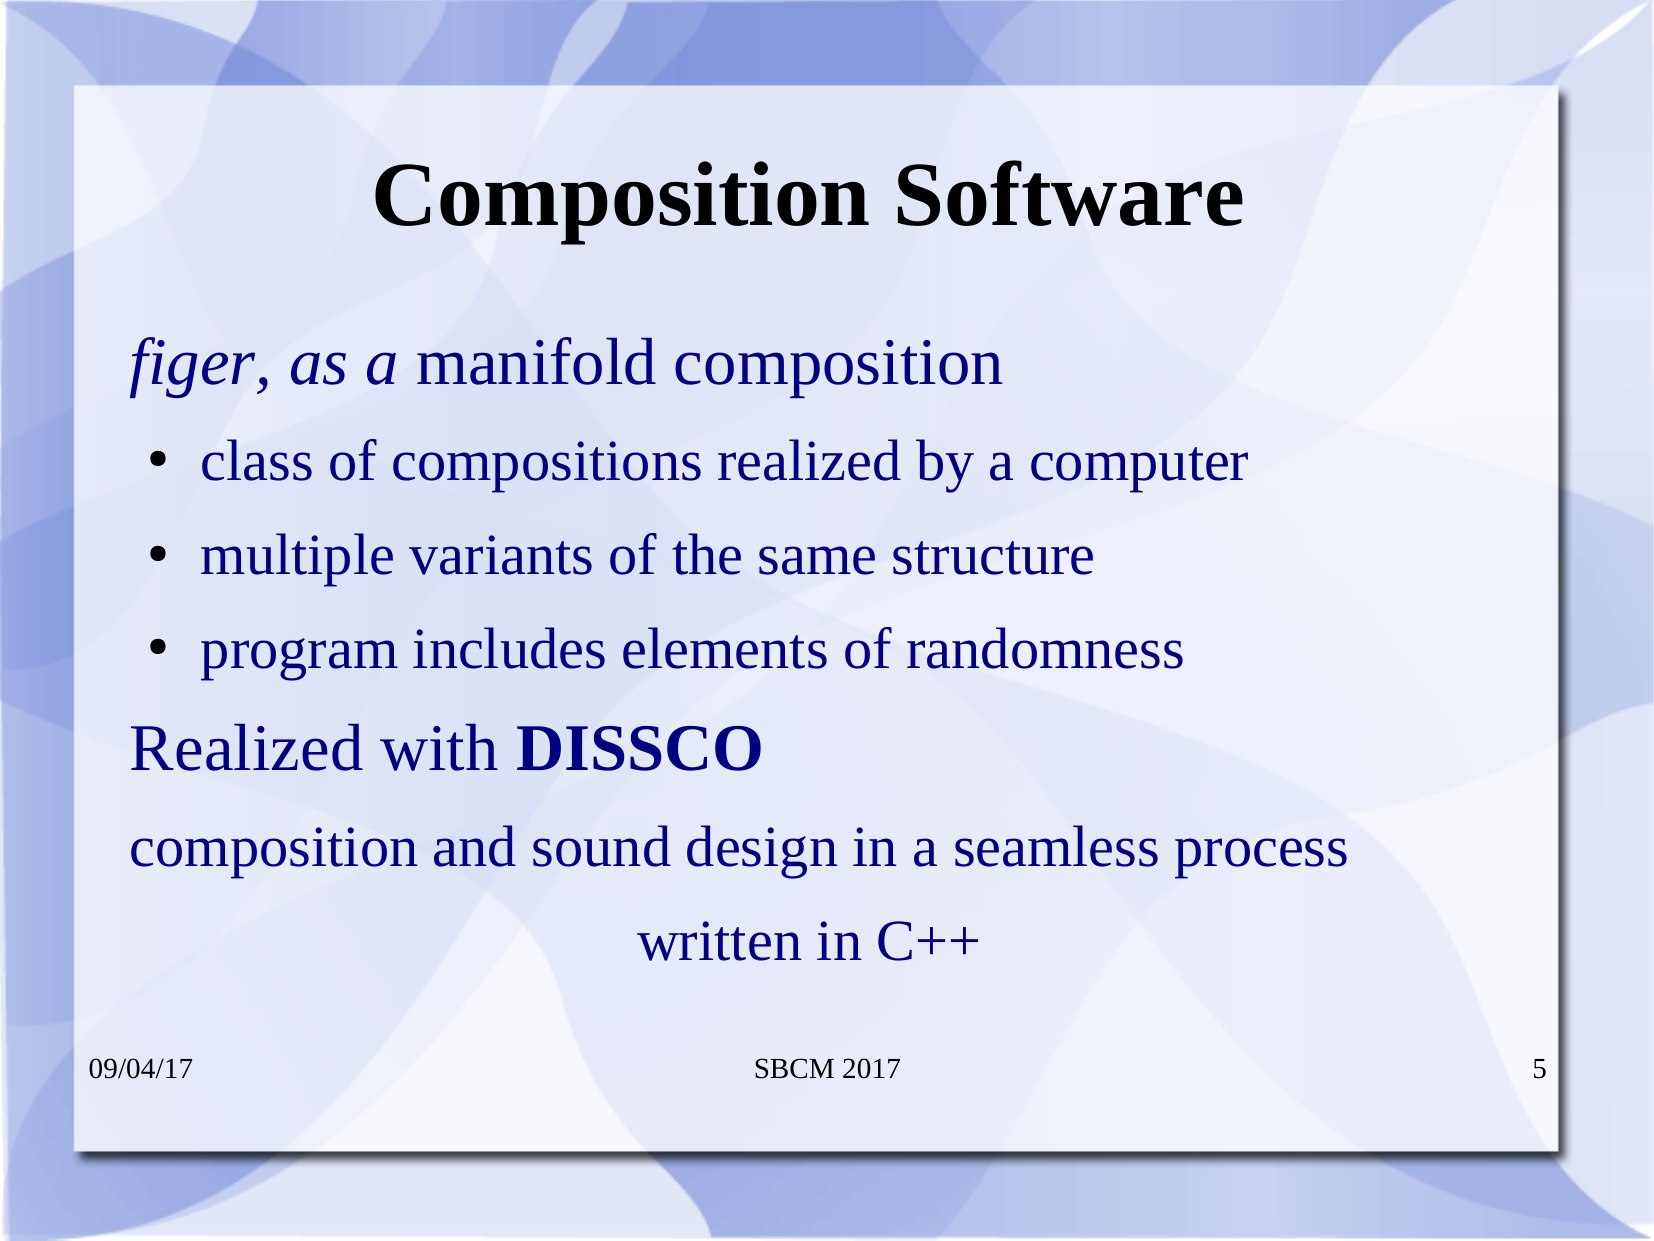

# Composition Software
figer, as a manifold composition
class of compositions realized by a computer
multiple variants of the same structure
program includes elements of randomness
Realized with DISSCO
composition and sound design in a seamless process
written in C++
09/04/17
SBCM 2017
5